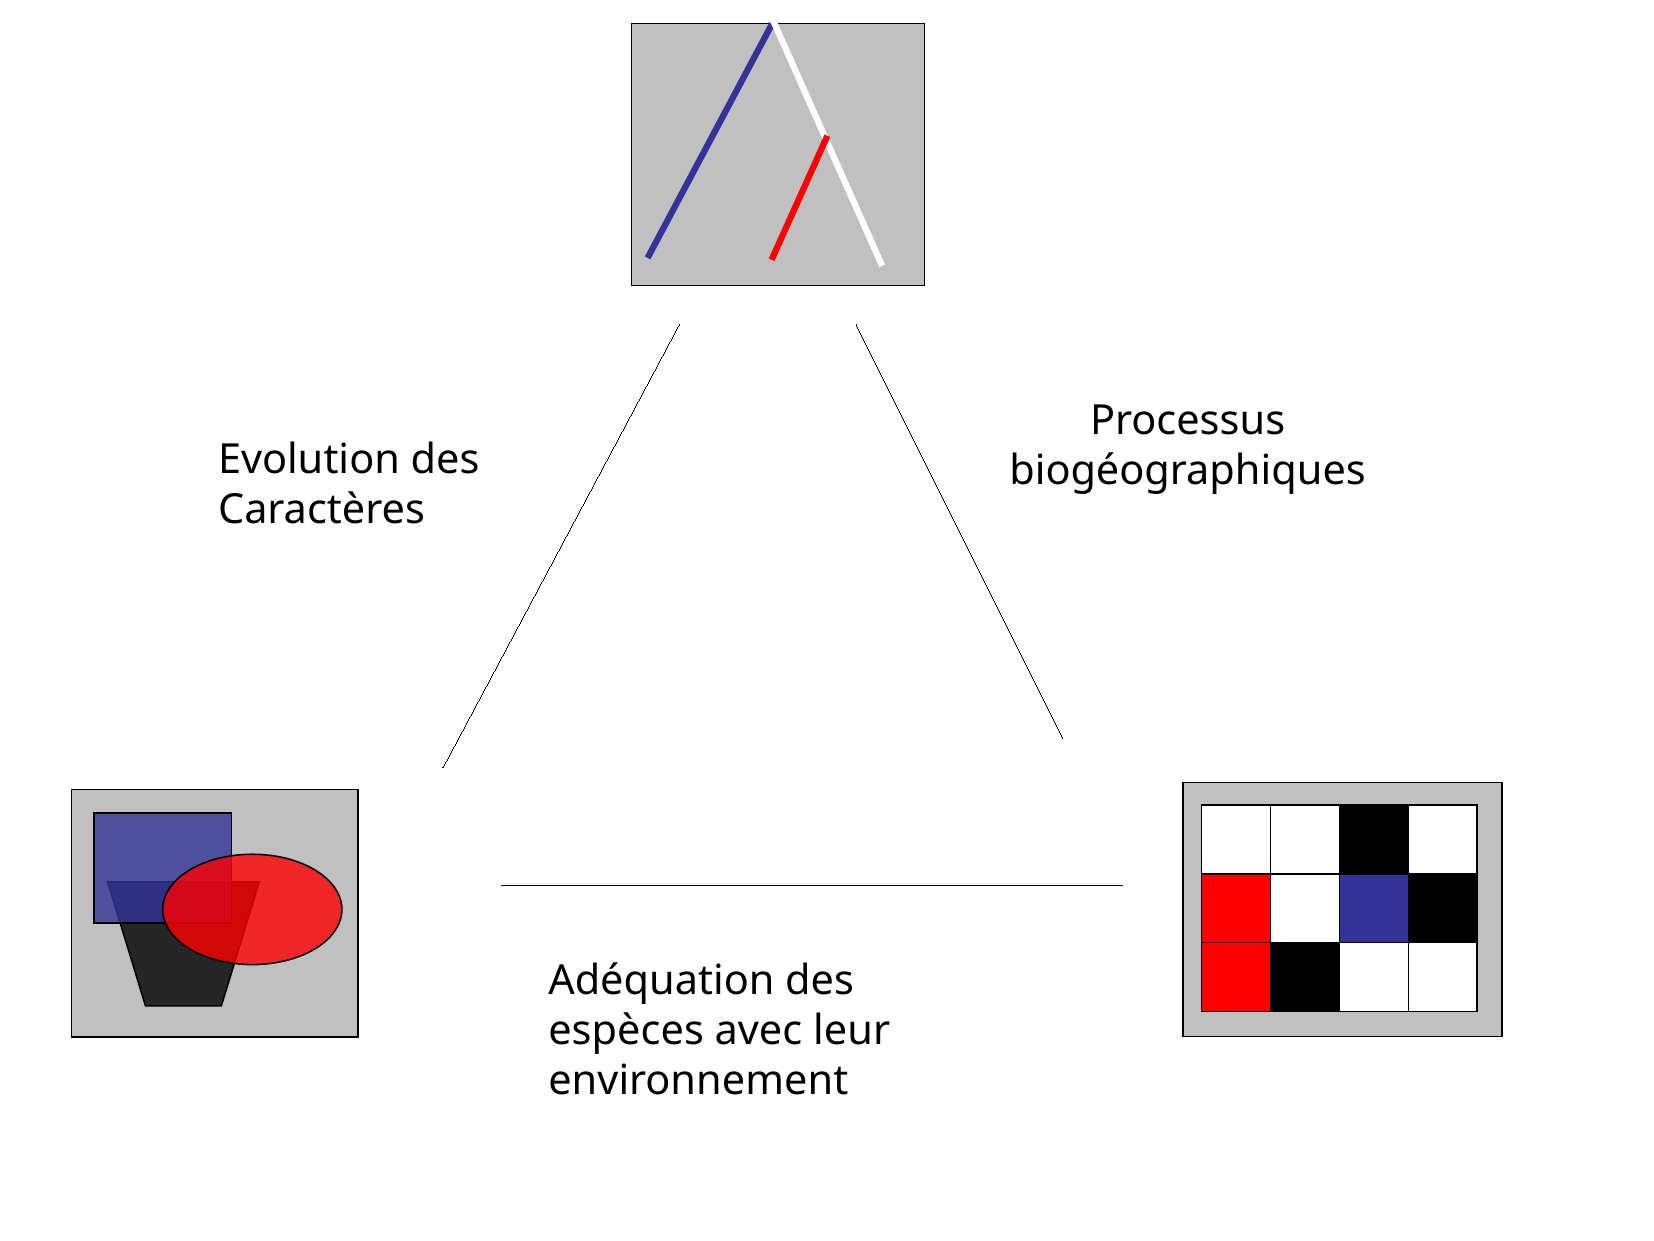

Relations phylogénétiques
Processus biogéographiques
Evolution des
Caractères
Adéquation des espèces avec leur environnement
Occurrence des espèces
Niches écologiques